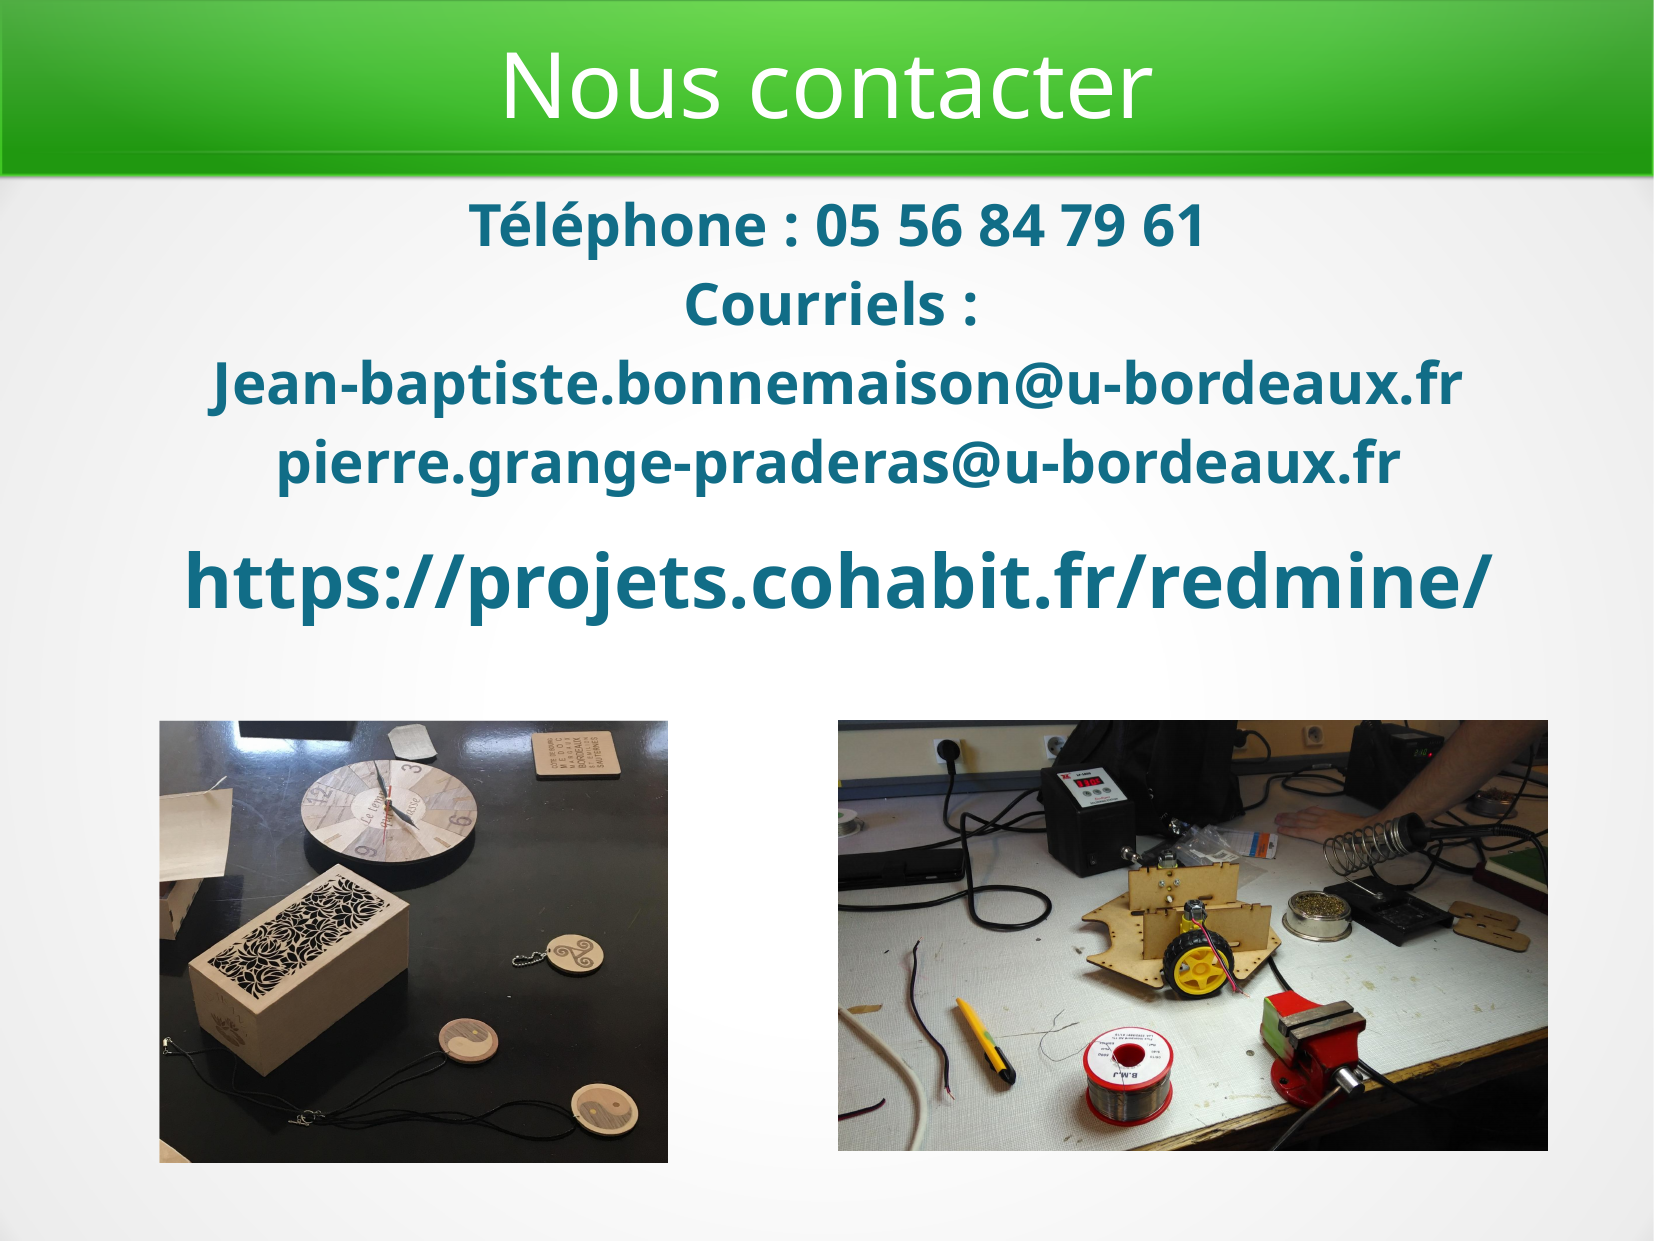

# Nous contacter
Téléphone : 05 56 84 79 61
Courriels :
Jean-baptiste.bonnemaison@u-bordeaux.fr
pierre.grange-praderas@u-bordeaux.fr
https://projets.cohabit.fr/redmine/